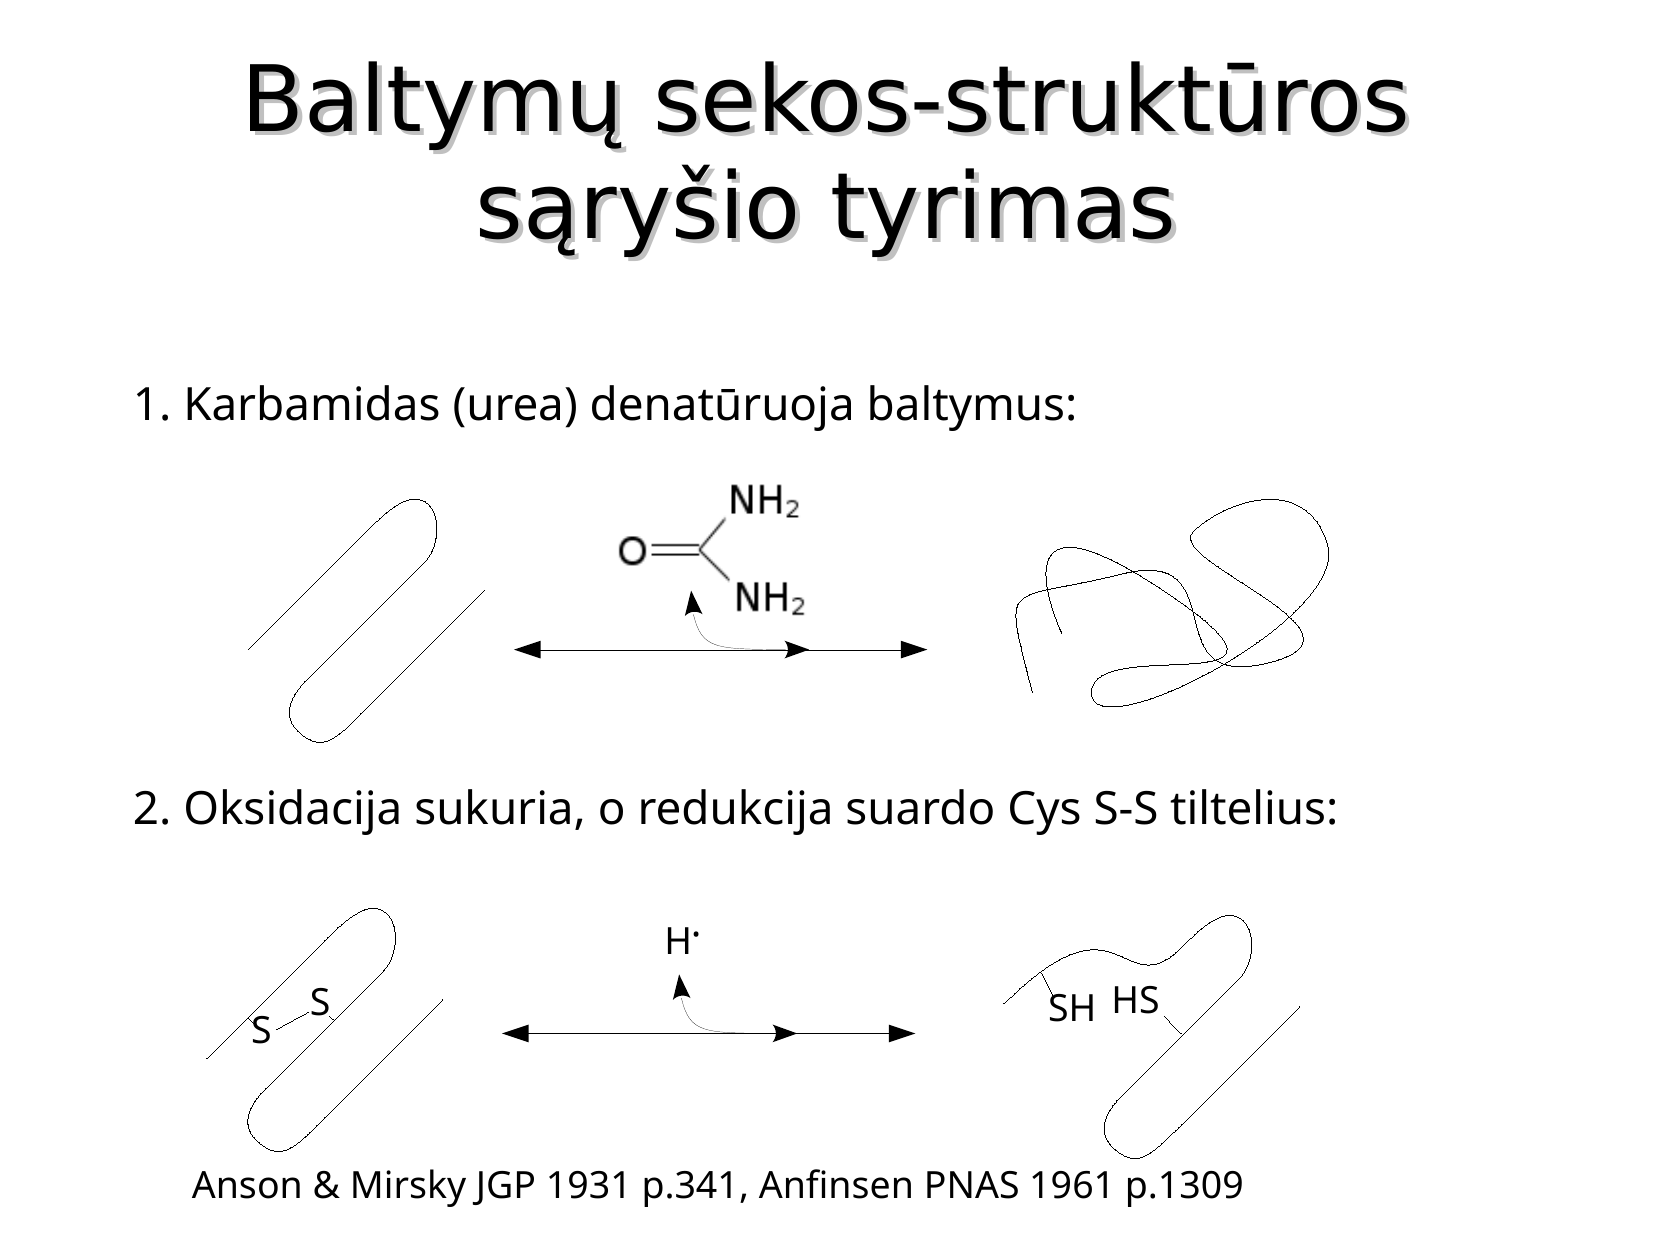

# Baltymų sekos-struktūros sąryšio tyrimas
1. Karbamidas (urea) denatūruoja baltymus:
2. Oksidacija sukuria, o redukcija suardo Cys S-S tiltelius:
H•
S
S
HS
SH
Anson & Mirsky JGP 1931 p.341, Anfinsen PNAS 1961 p.1309